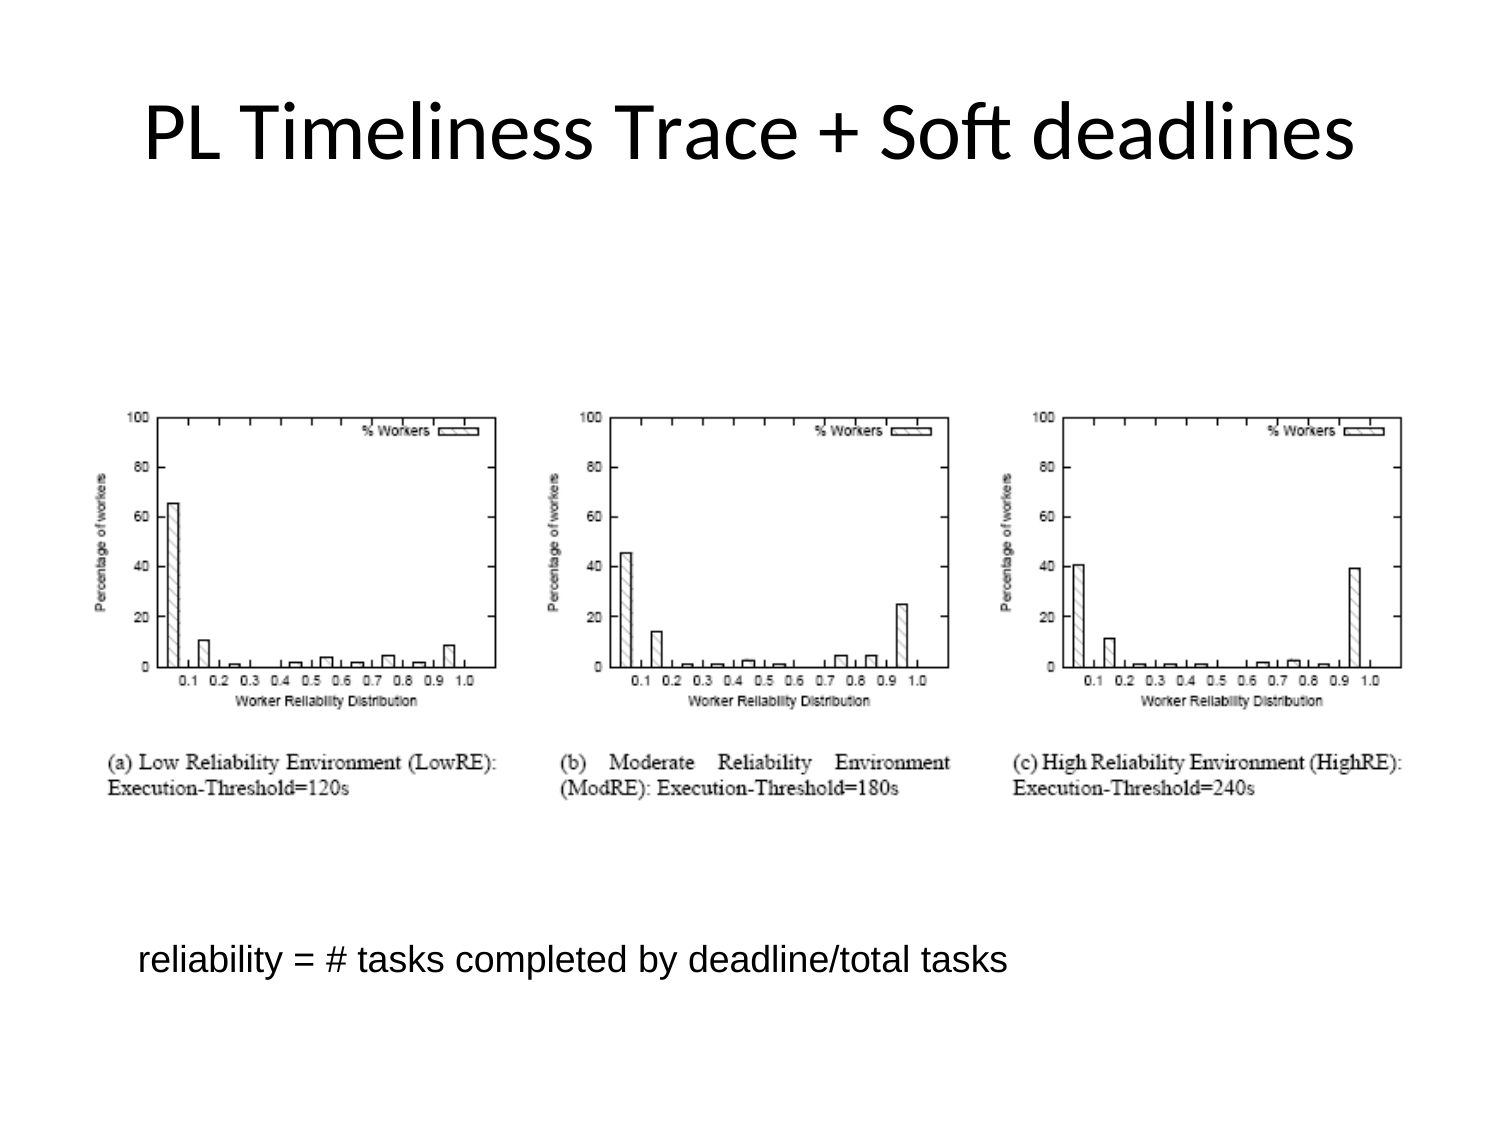

# PL Timeliness Trace + Soft deadlines
reliability = # tasks completed by deadline/total tasks